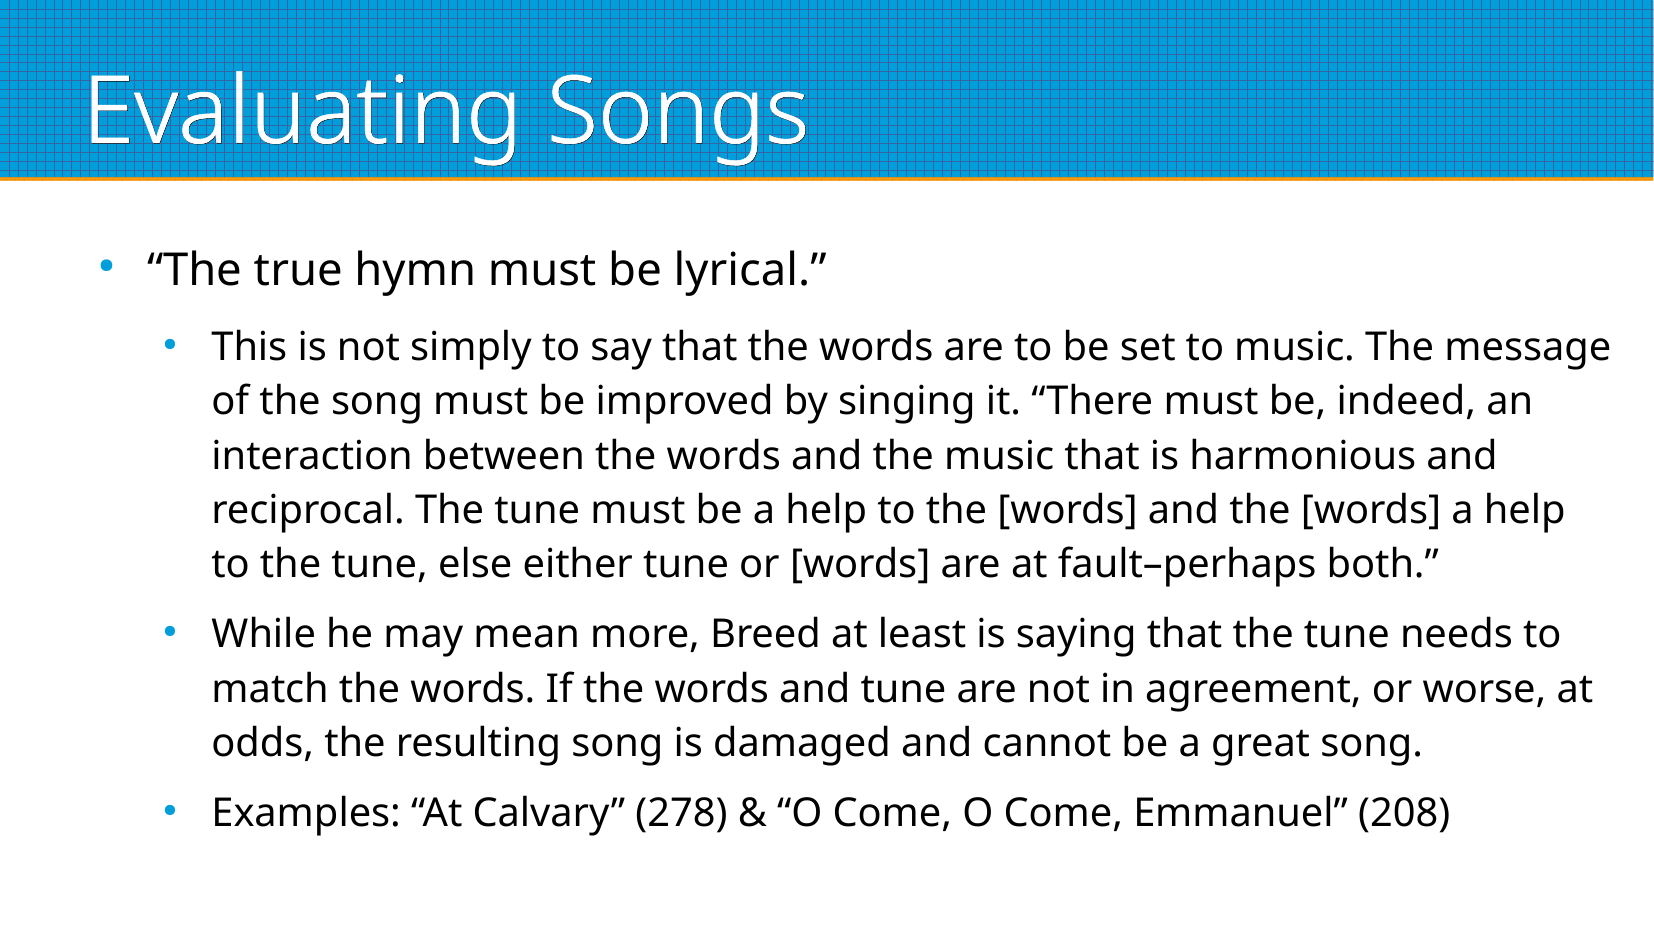

# Evaluating Songs
“The true hymn must be lyrical.”
This is not simply to say that the words are to be set to music. The message of the song must be improved by singing it. “There must be, indeed, an interaction between the words and the music that is harmonious and reciprocal. The tune must be a help to the [words] and the [words] a help to the tune, else either tune or [words] are at fault–perhaps both.”
While he may mean more, Breed at least is saying that the tune needs to match the words. If the words and tune are not in agreement, or worse, at odds, the resulting song is damaged and cannot be a great song.
Examples: “At Calvary” (278) & “O Come, O Come, Emmanuel” (208)